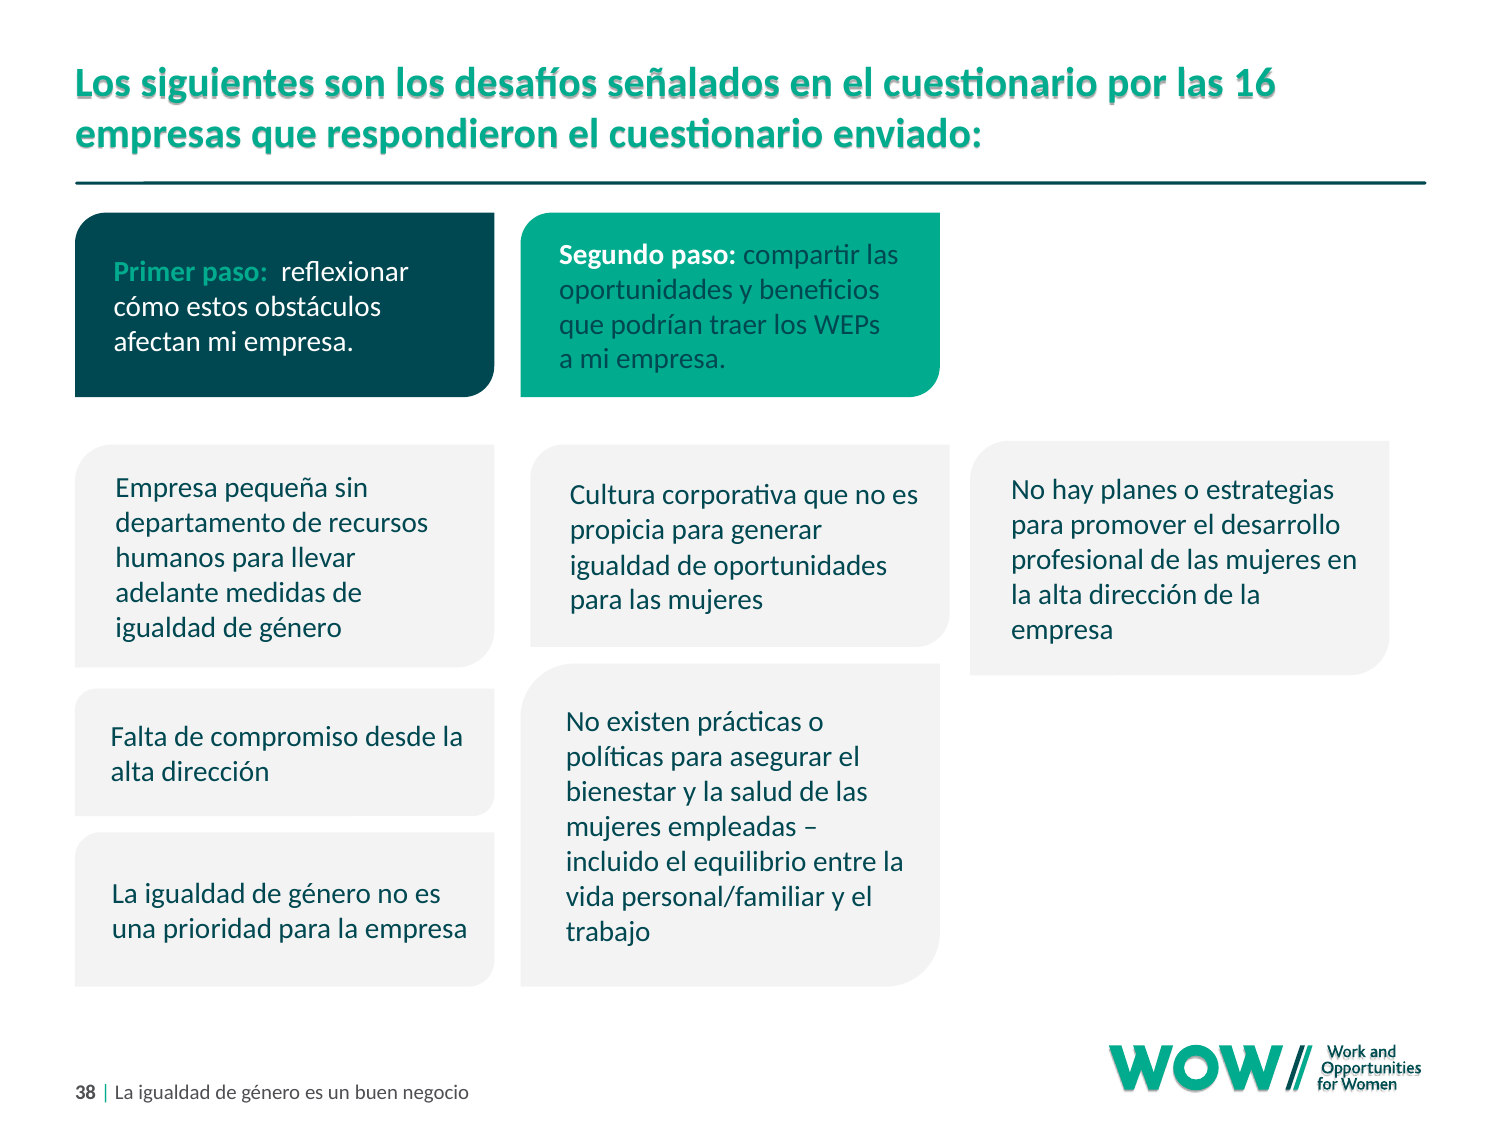

# Los siguientes son los desafíos señalados en el cuestionario por las 16 empresas que respondieron el cuestionario enviado:
Primer paso: reflexionar cómo estos obstáculos afectan mi empresa.
Segundo paso: compartir las oportunidades y beneficios que podrían traer los WEPs
a mi empresa.
No hay planes o estrategias para promover el desarrollo profesional de las mujeres en la alta dirección de la empresa
Empresa pequeña sin departamento de recursos humanos para llevar adelante medidas de igualdad de género
Cultura corporativa que no es propicia para generar igualdad de oportunidades para las mujeres
No existen prácticas o políticas para asegurar el bienestar y la salud de las mujeres empleadas – incluido el equilibrio entre la vida personal/familiar y el trabajo
Falta de compromiso desde la alta dirección
La igualdad de género no es una prioridad para la empresa
 | La igualdad de género es un buen negocio